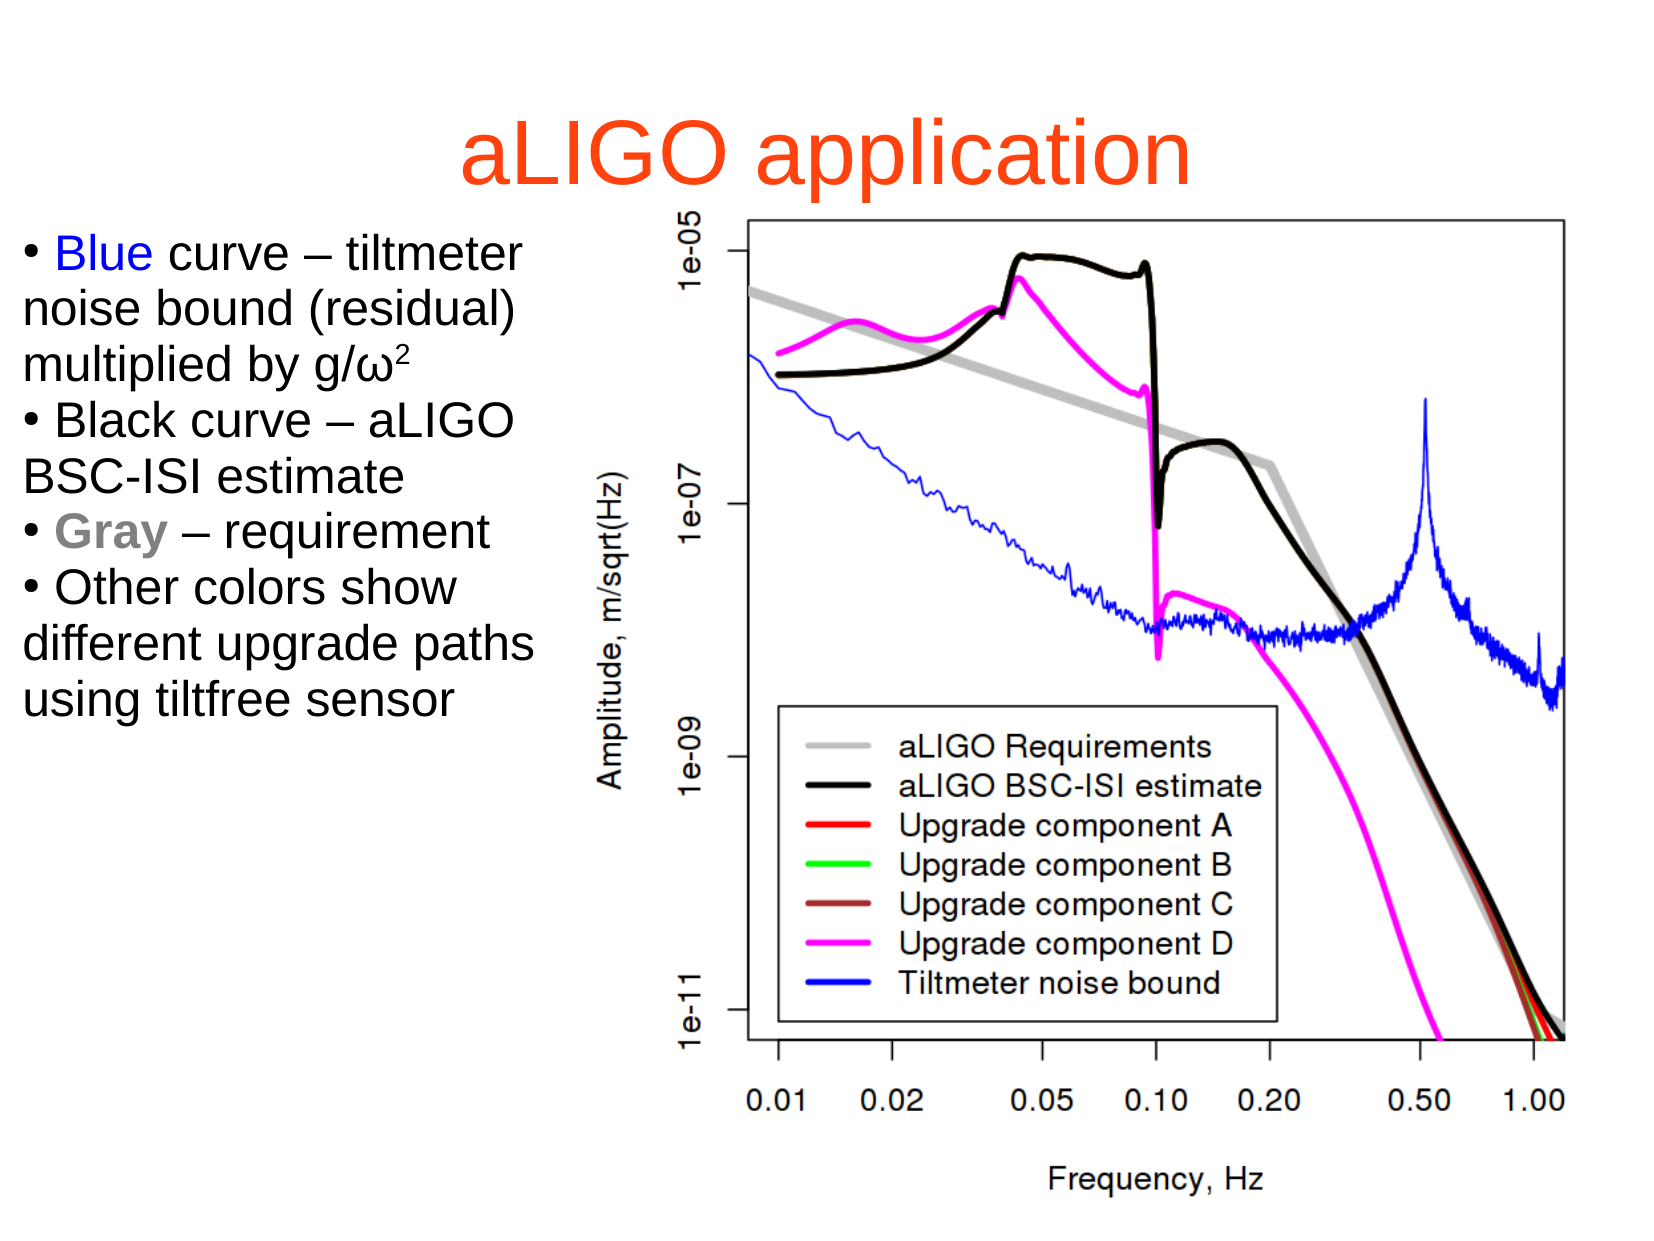

# aLIGO application
 Blue curve – tiltmeter noise bound (residual) multiplied by g/ω2
 Black curve – aLIGO BSC-ISI estimate
 Gray – requirement
 Other colors show different upgrade paths using tiltfree sensor
32